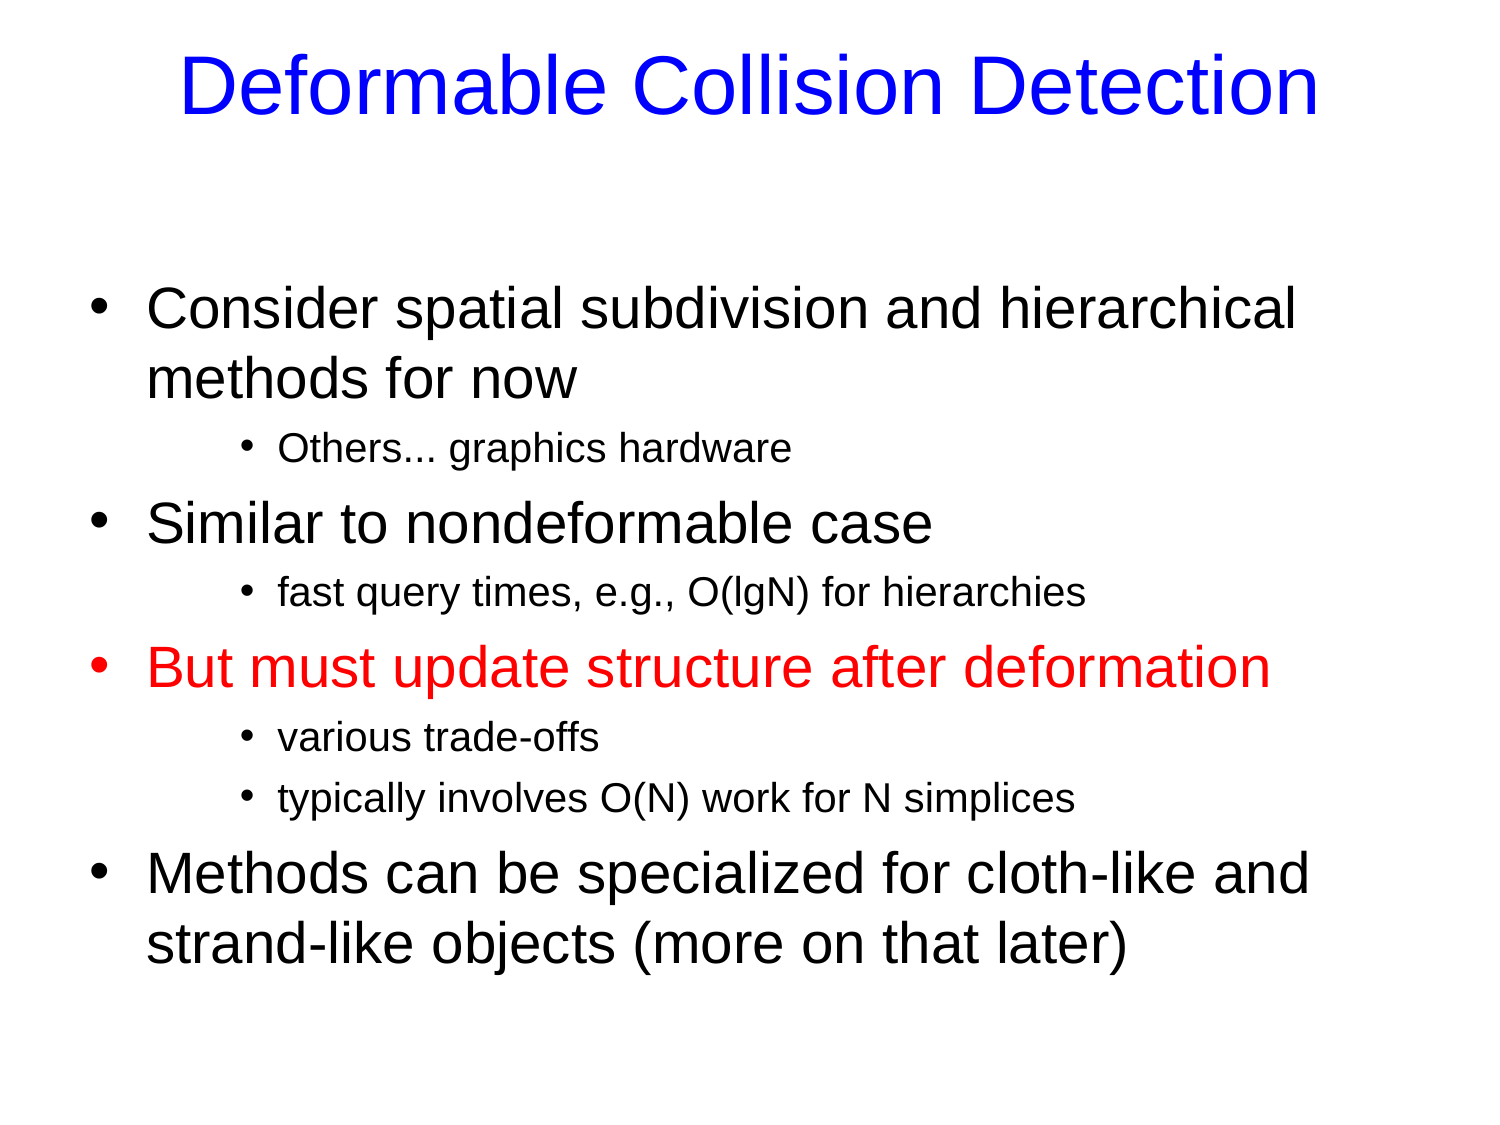

# Deformable Collision Detection
Consider spatial subdivision and hierarchical methods for now
Others... graphics hardware
Similar to nondeformable case
fast query times, e.g., O(lgN) for hierarchies
But must update structure after deformation
various trade-offs
typically involves O(N) work for N simplices
Methods can be specialized for cloth-like and strand-like objects (more on that later)